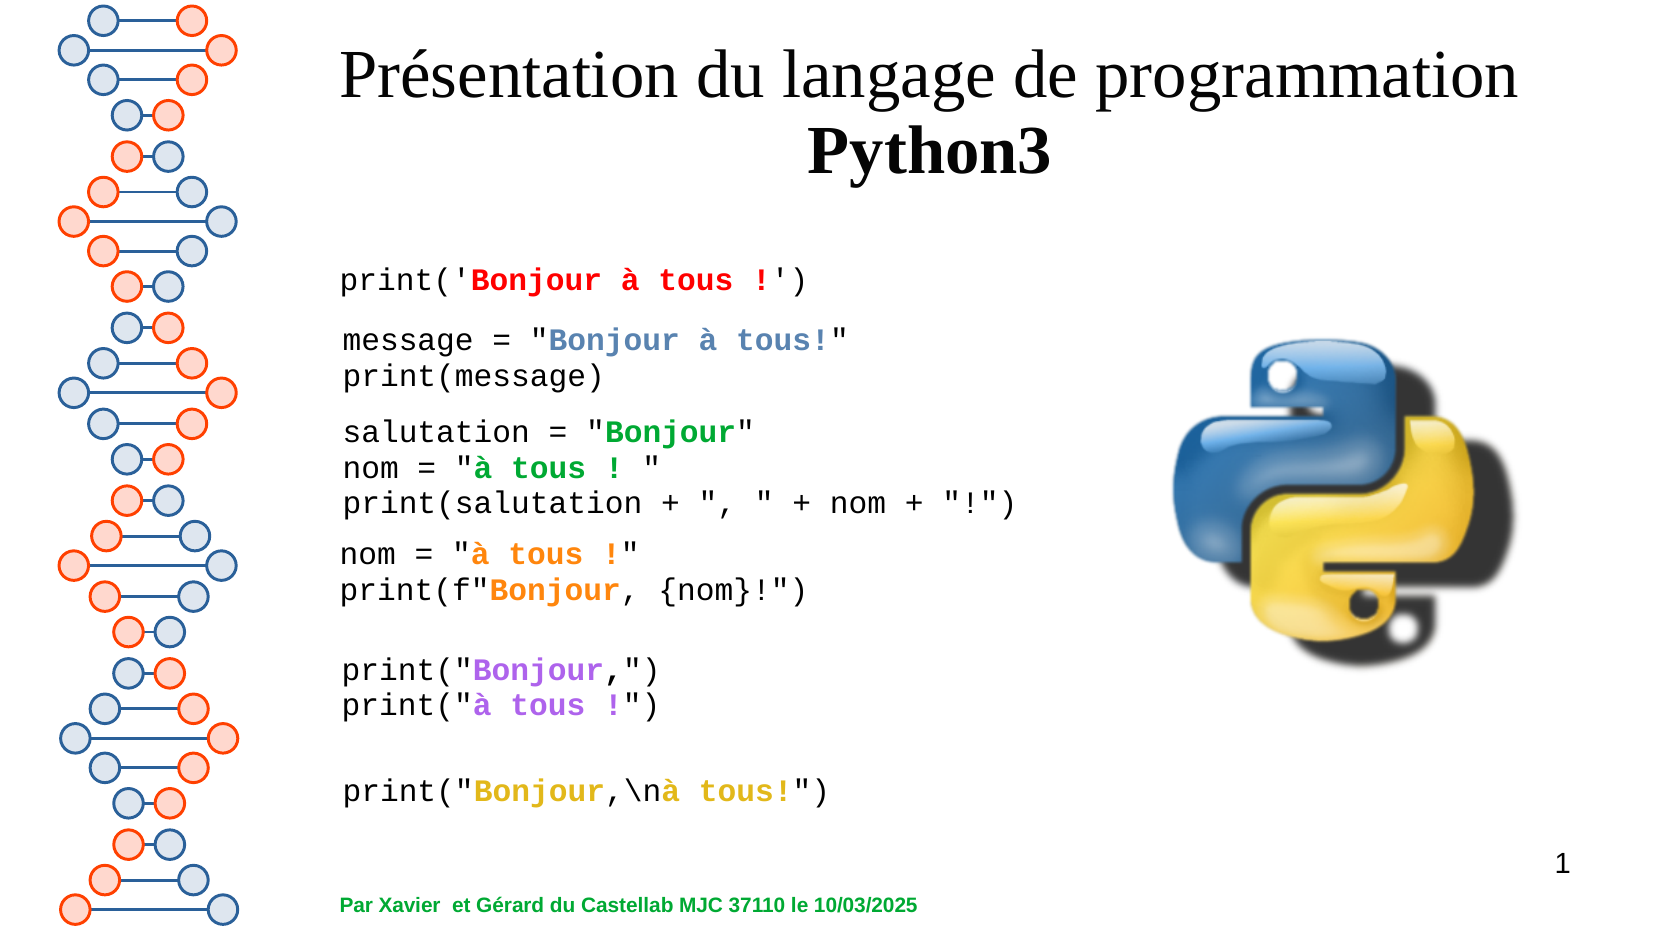

# Présentation du langage de programmation Python3
print('Bonjour à tous !')
message = "Bonjour à tous!"
print(message)
salutation = "Bonjour"
nom = "à tous ! "
print(salutation + ", " + nom + "!")
nom = "à tous !"
print(f"Bonjour, {nom}!")
print("Bonjour,")
print("à tous !")
print("Bonjour,\nà tous!")
1
Par Xavier et Gérard du Castellab MJC 37110 le 10/03/2025